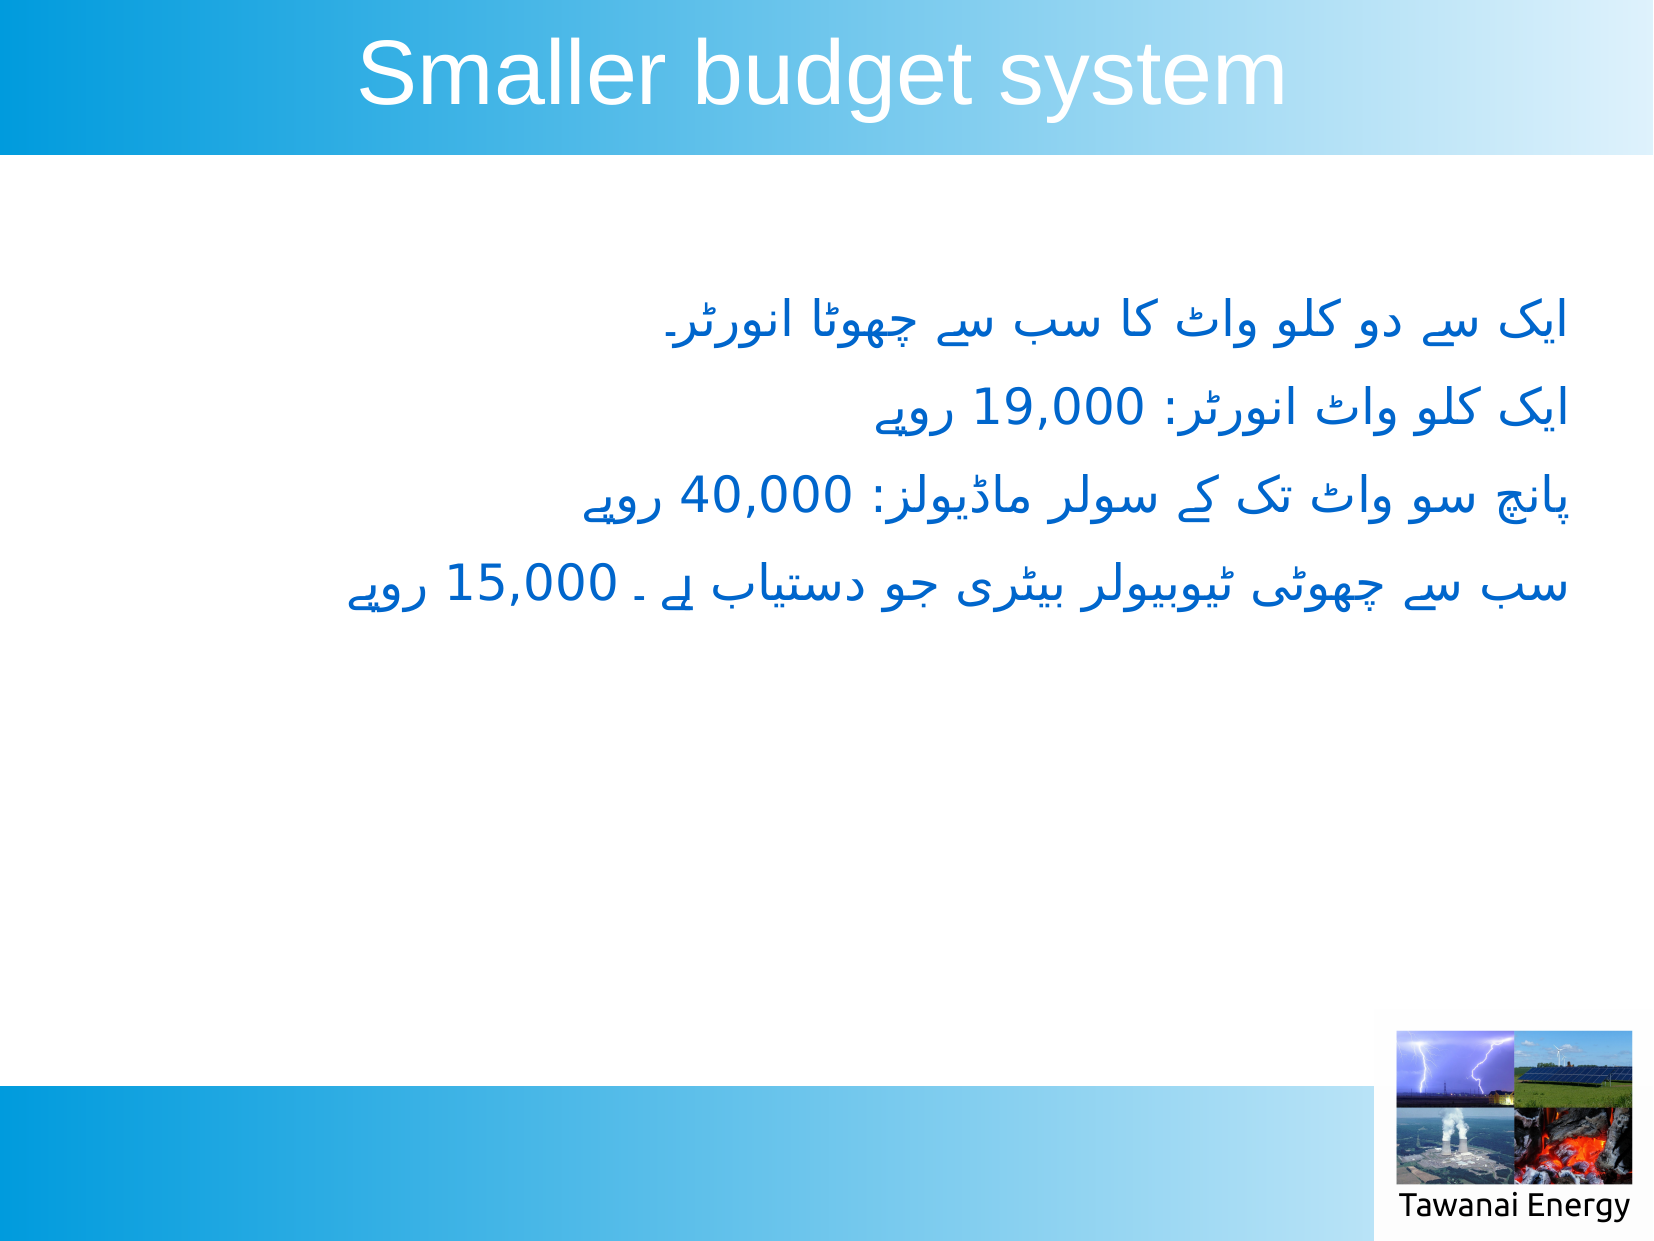

# Smaller budget system
ایک سے دو کلو واٹ کا سب سے چھوٹا انورٹر۔
ایک کلو واٹ انورٹر: 19,000 روپے
پانچ سو واٹ تک کے سولر ماڈیولز: 40,000 روپے
سب سے چھوٹی ٹیوبیولر بیٹری جو دستیاب ہے ۔ 15,000 روپے